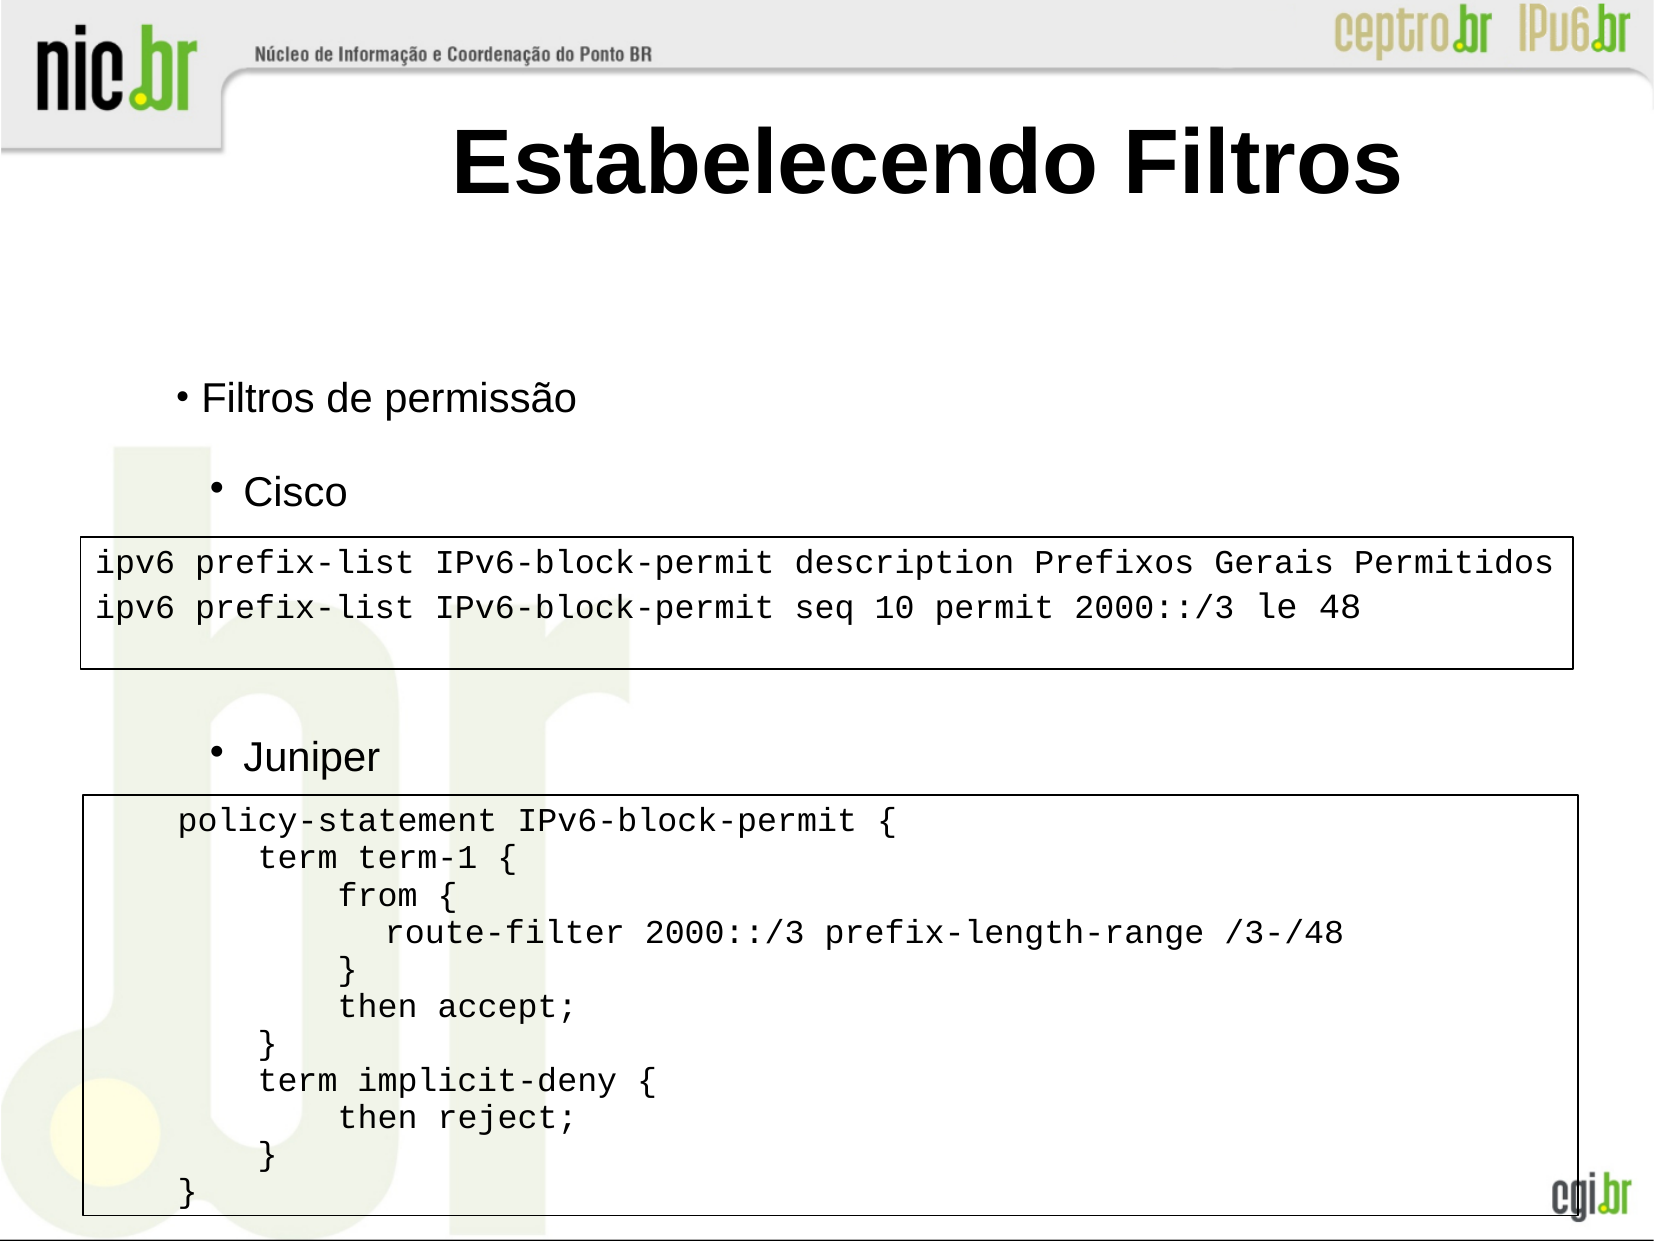

Estabelecendo Filtros
 Filtros de permissão
Cisco
Juniper
ipv6 prefix-list IPv6-block-permit description Prefixos Gerais Permitidos
ipv6 prefix-list IPv6-block-permit seq 10 permit 2000::/3 le 48
 policy-statement IPv6-block-permit {
 term term-1 {
 from {
		 route-filter 2000::/3 prefix-length-range /3-/48
 }
 then accept;
 }
 term implicit-deny {
 then reject;
 }
 }